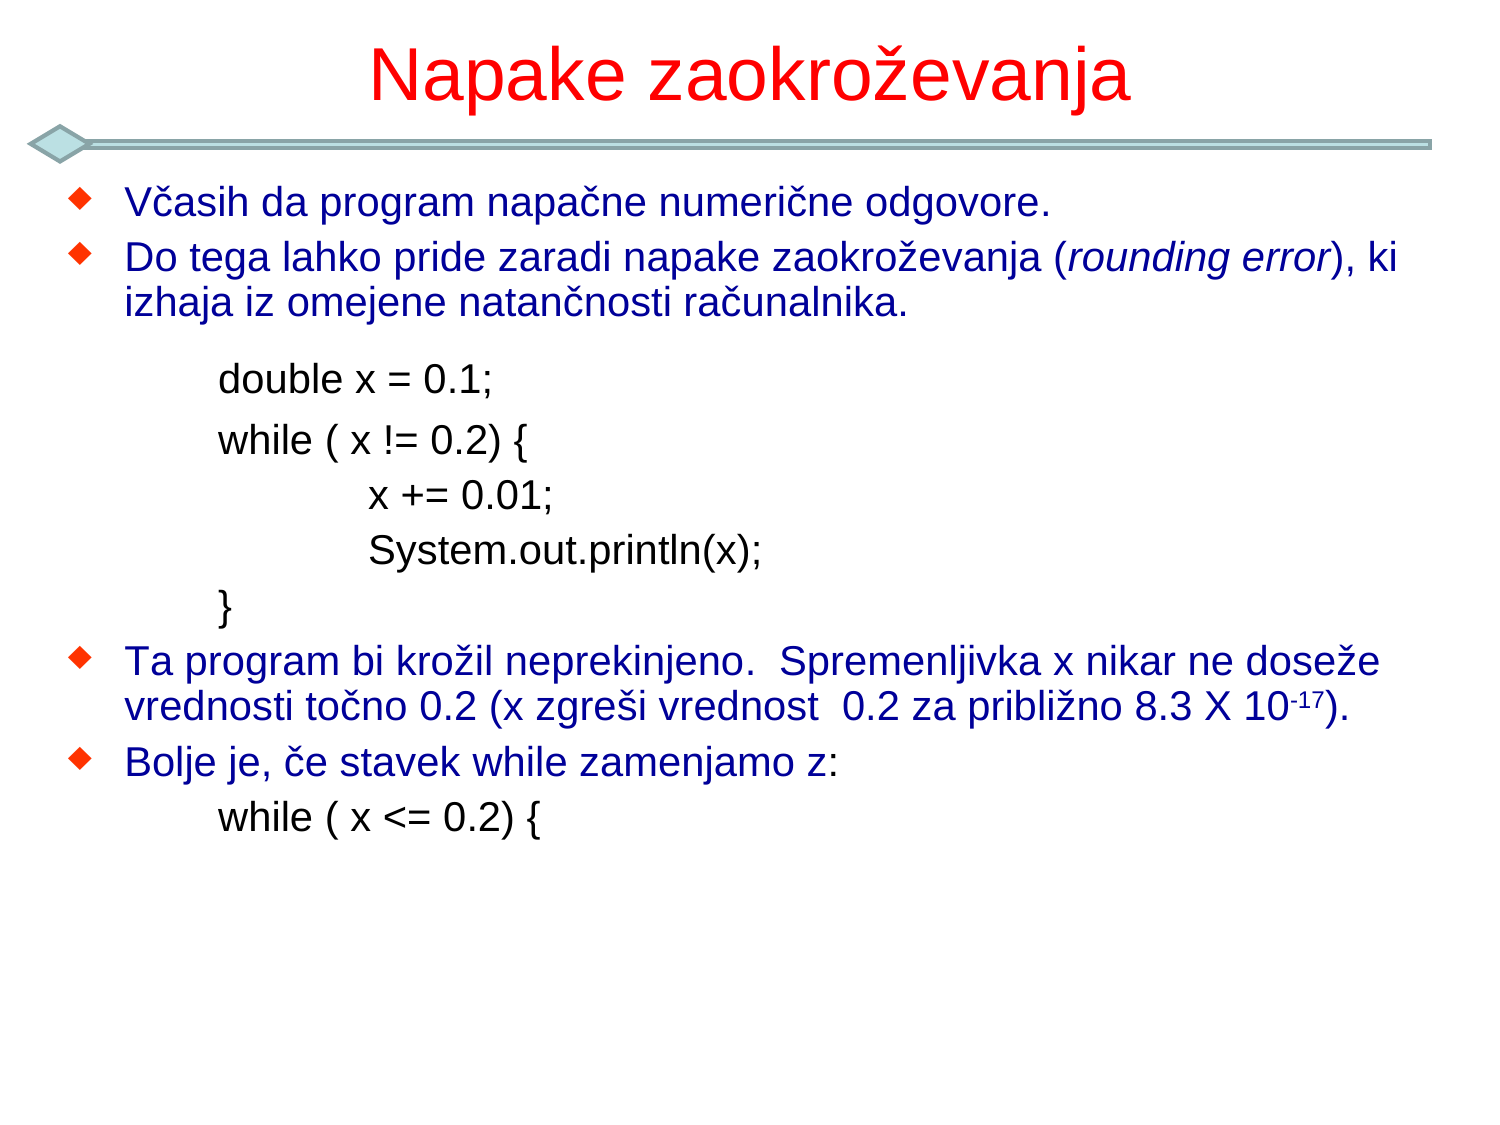

# Napake zaokroževanja
Včasih da program napačne numerične odgovore.
Do tega lahko pride zaradi napake zaokroževanja (rounding error), ki izhaja iz omejene natančnosti računalnika.
		double x = 0.1;
		while ( x != 0.2) {
			x += 0.01;
			System.out.println(x);
 		}
Ta program bi krožil neprekinjeno. Spremenljivka x nikar ne doseže vrednosti točno 0.2 (x zgreši vrednost 0.2 za približno 8.3 X 10-17).
Bolje je, če stavek while zamenjamo z:
		while ( x <= 0.2) {